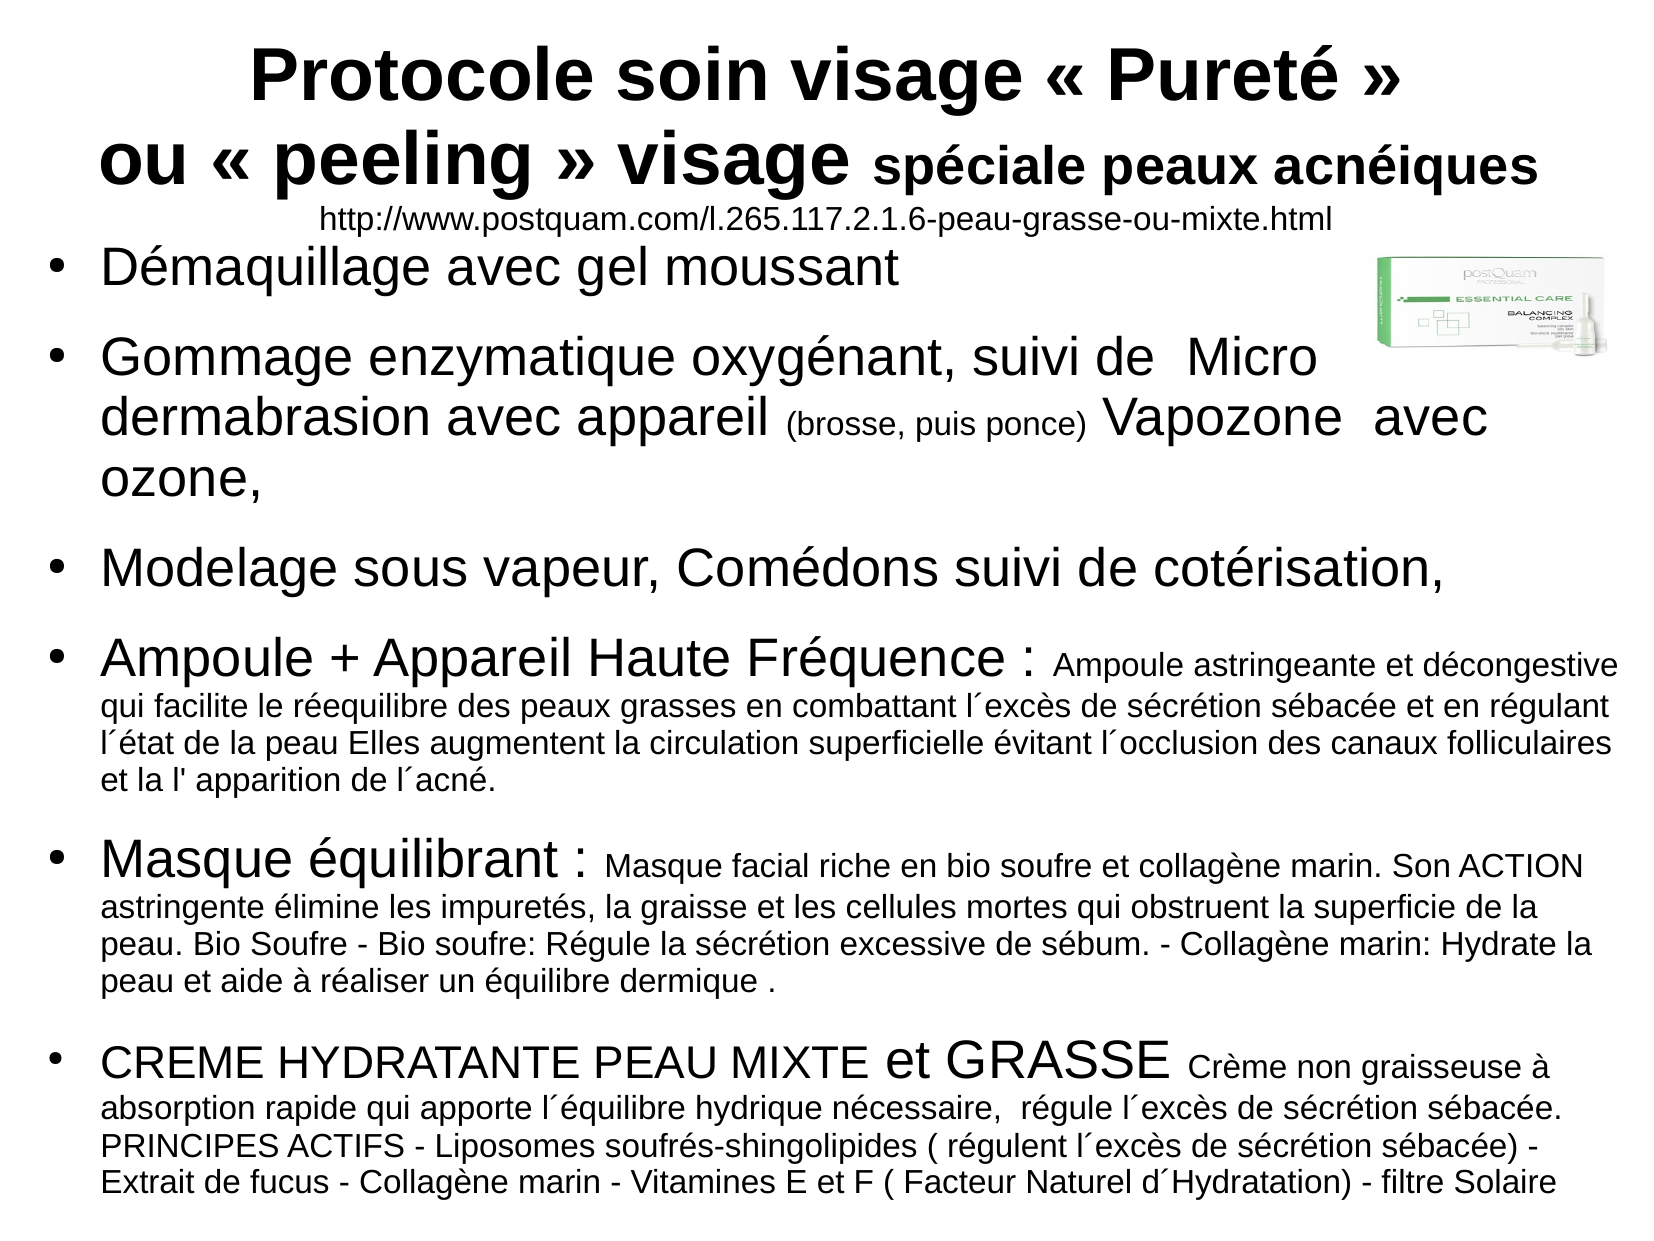

# Protocole soin visage « Pureté » ou « peeling » visage spéciale peaux acnéiques http://www.postquam.com/l.265.117.2.1.6-peau-grasse-ou-mixte.html
Démaquillage avec gel moussant
Gommage enzymatique oxygénant, suivi de Micro dermabrasion avec appareil (brosse, puis ponce) Vapozone avec ozone,
Modelage sous vapeur, Comédons suivi de cotérisation,
Ampoule + Appareil Haute Fréquence : Ampoule astringeante et décongestive qui facilite le réequilibre des peaux grasses en combattant l´excès de sécrétion sébacée et en régulant l´état de la peau Elles augmentent la circulation superficielle évitant l´occlusion des canaux folliculaires et la l' apparition de l´acné.
Masque équilibrant : Masque facial riche en bio soufre et collagène marin. Son ACTION astringente élimine les impuretés, la graisse et les cellules mortes qui obstruent la superficie de la peau. Bio Soufre - Bio soufre: Régule la sécrétion excessive de sébum. - Collagène marin: Hydrate la peau et aide à réaliser un équilibre dermique .
CREME HYDRATANTE PEAU MIXTE et GRASSE Crème non graisseuse à absorption rapide qui apporte l´équilibre hydrique nécessaire, régule l´excès de sécrétion sébacée. PRINCIPES ACTIFS - Liposomes soufrés-shingolipides ( régulent l´excès de sécrétion sébacée) - Extrait de fucus - Collagène marin - Vitamines E et F ( Facteur Naturel d´Hydratation) - filtre Solaire